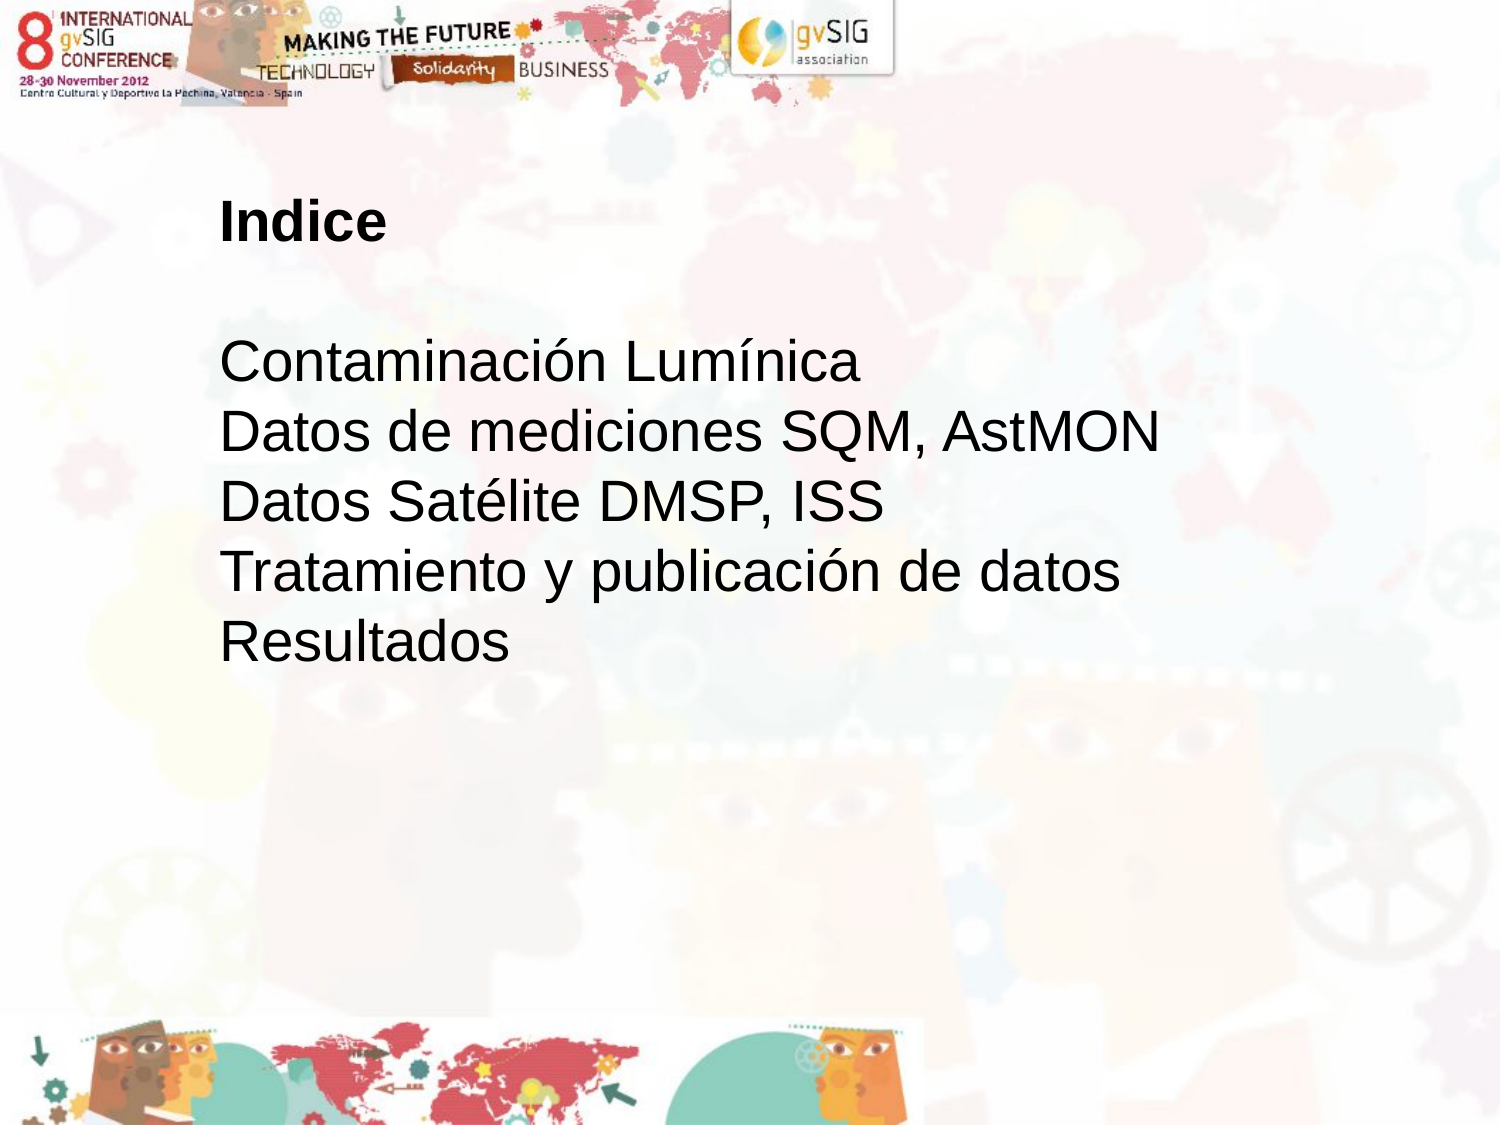

Indice
Contaminación Lumínica
Datos de mediciones SQM, AstMON
Datos Satélite DMSP, ISS
Tratamiento y publicación de datos
Resultados